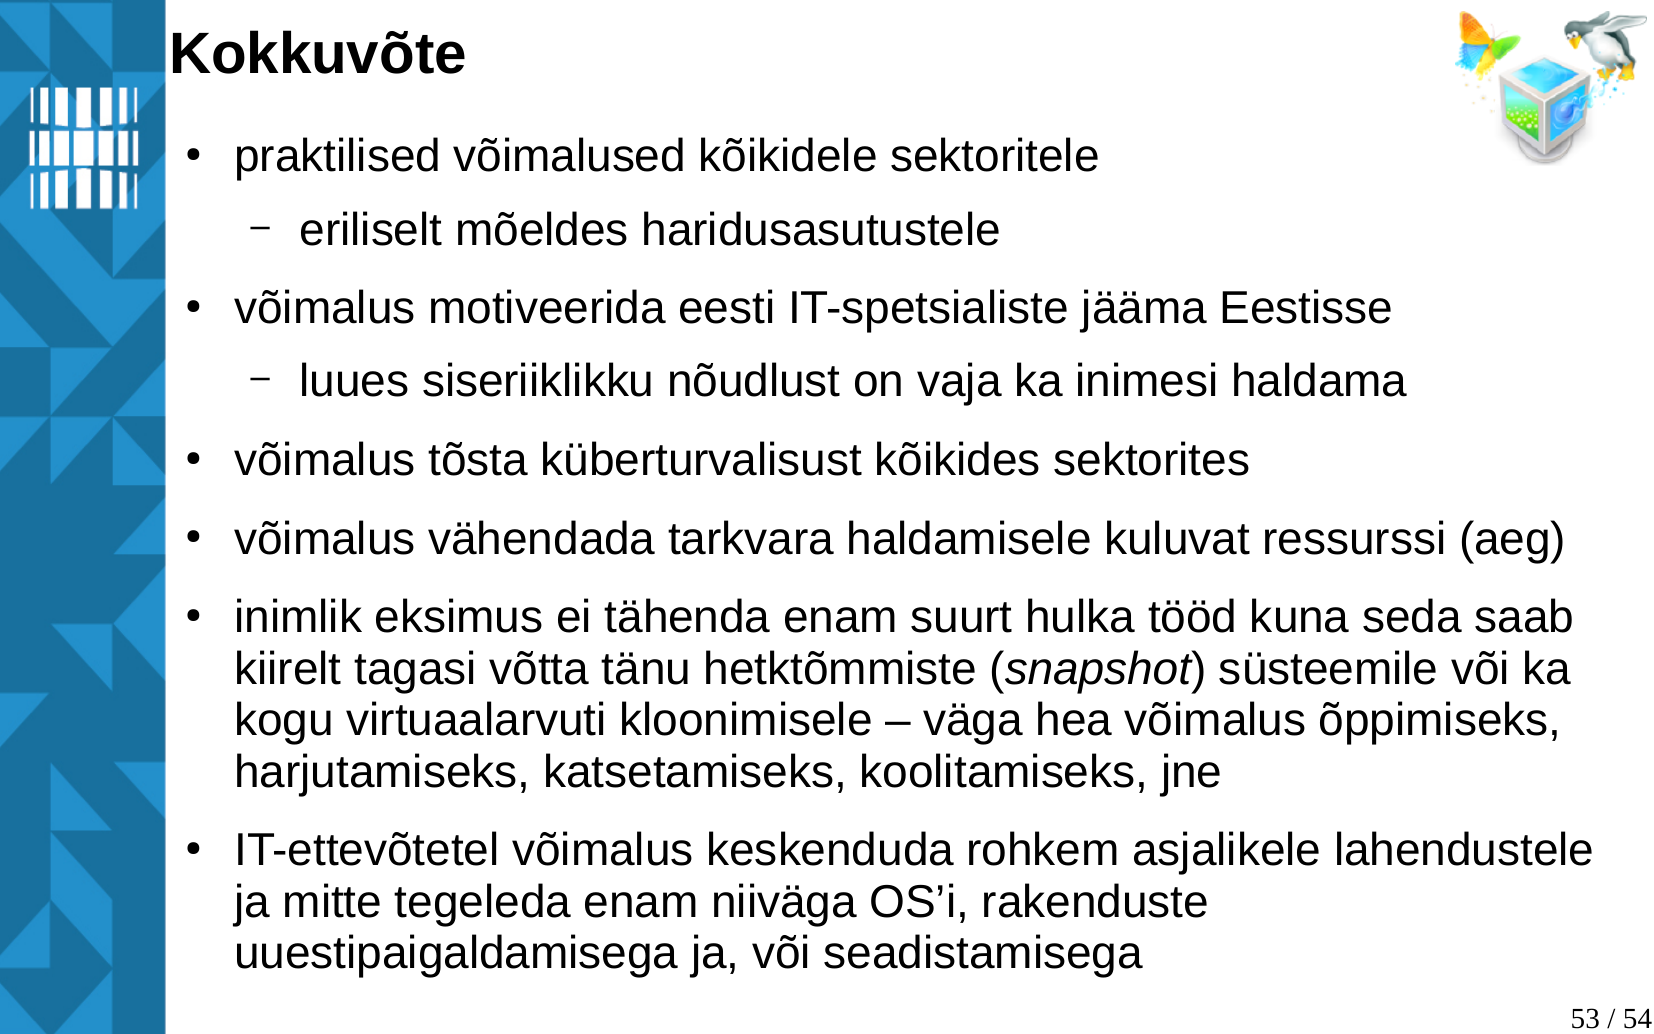

# Kokkuvõte
praktilised võimalused kõikidele sektoritele
eriliselt mõeldes haridusasutustele
võimalus motiveerida eesti IT-spetsialiste jääma Eestisse
luues siseriiklikku nõudlust on vaja ka inimesi haldama
võimalus tõsta küberturvalisust kõikides sektorites
võimalus vähendada tarkvara haldamisele kuluvat ressurssi (aeg)
inimlik eksimus ei tähenda enam suurt hulka tööd kuna seda saab kiirelt tagasi võtta tänu hetktõmmiste (snapshot) süsteemile või ka kogu virtuaalarvuti kloonimisele – väga hea võimalus õppimiseks, harjutamiseks, katsetamiseks, koolitamiseks, jne
IT-ettevõtetel võimalus keskenduda rohkem asjalikele lahendustele ja mitte tegeleda enam niiväga OS’i, rakenduste uuestipaigaldamisega ja, või seadistamisega
53